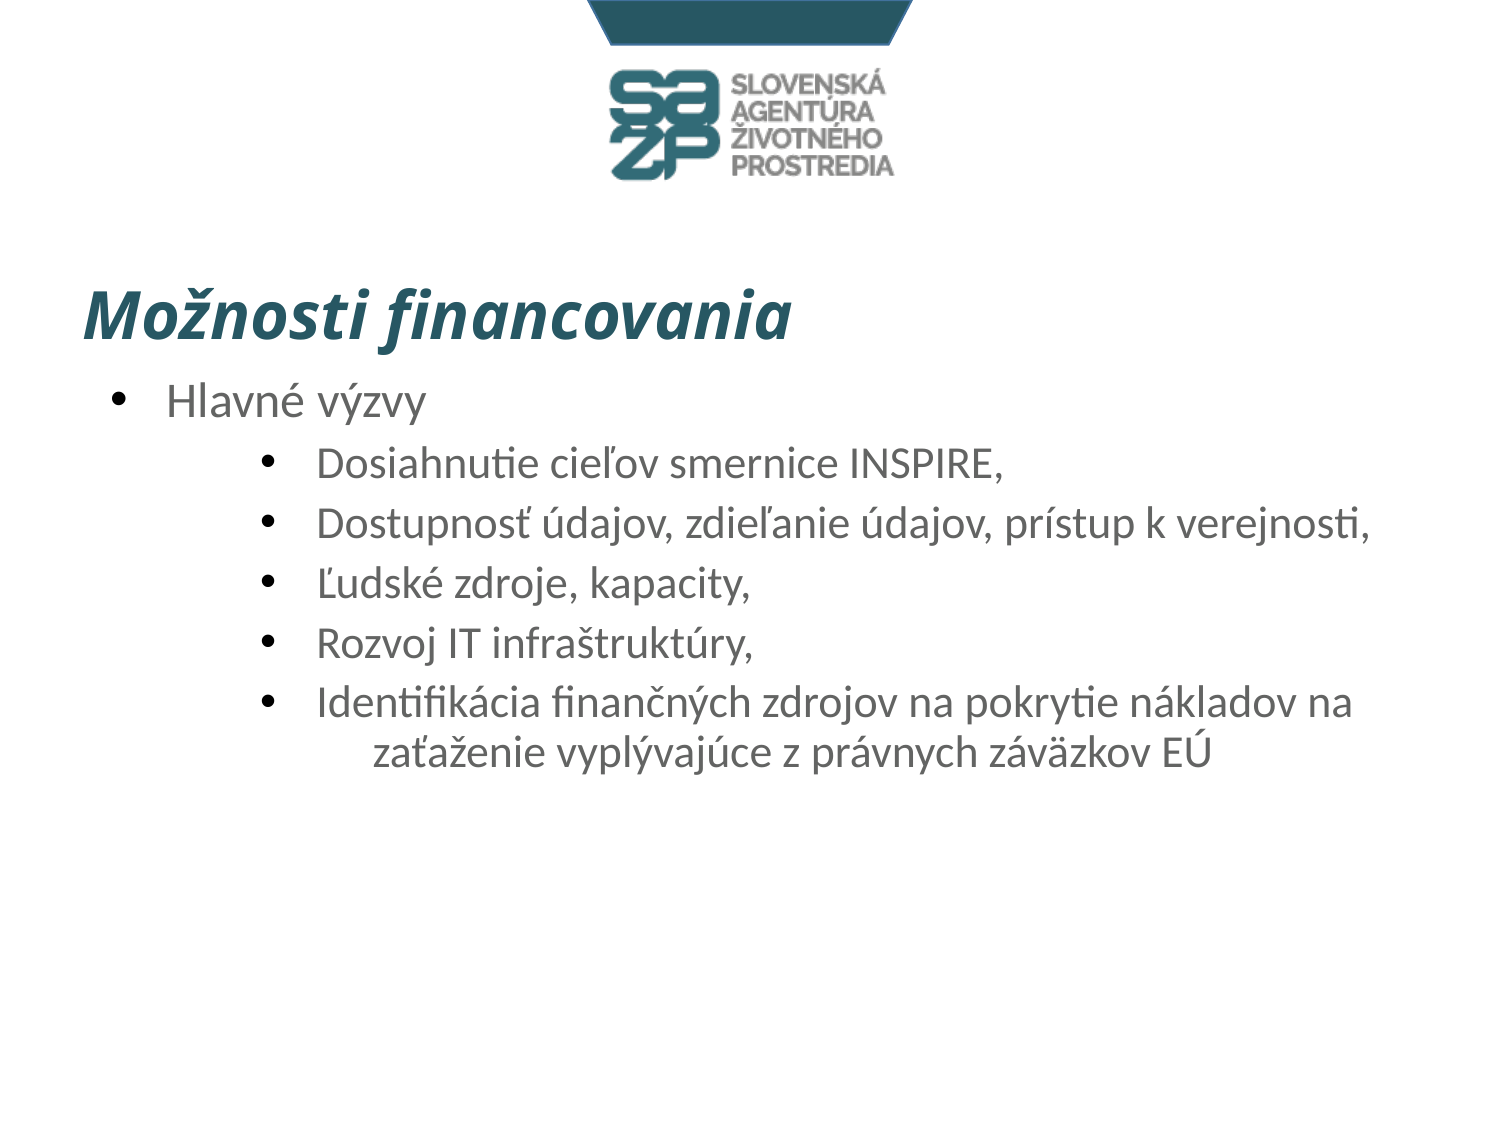

# Možnosti financovania
Hlavné výzvy
Dosiahnutie cieľov smernice INSPIRE,
Dostupnosť údajov, zdieľanie údajov, prístup k verejnosti,
Ľudské zdroje, kapacity,
Rozvoj IT infraštruktúry,
Identifikácia finančných zdrojov na pokrytie nákladov na zaťaženie vyplývajúce z právnych záväzkov EÚ